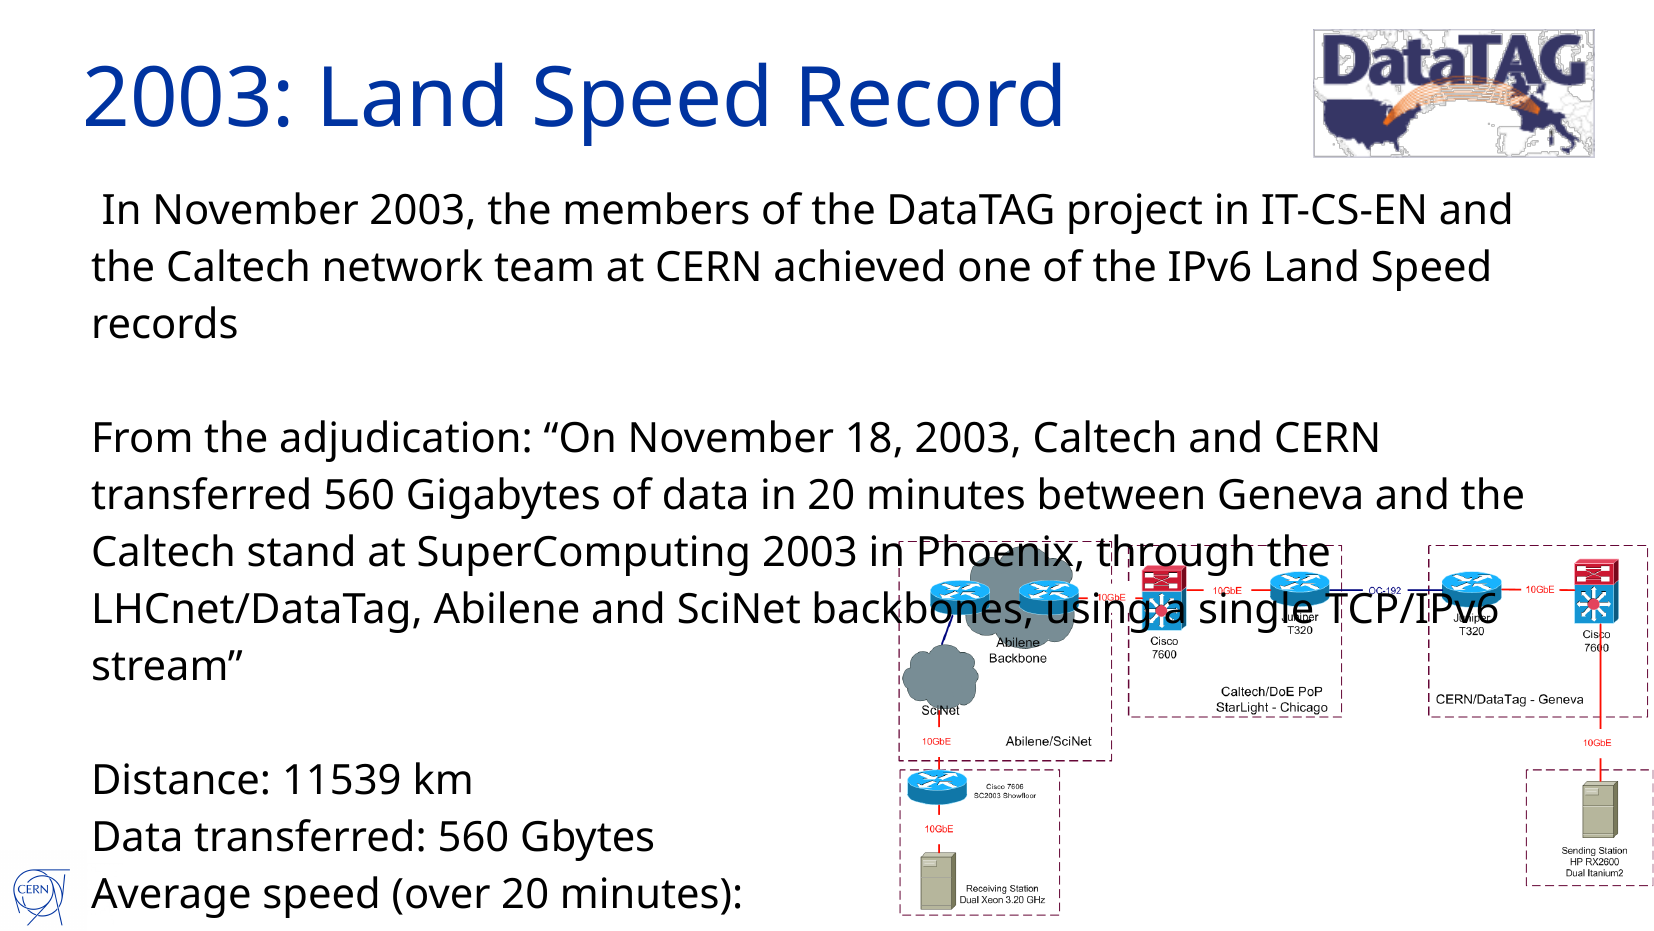

# 2003: Land Speed Record
 In November 2003, the members of the DataTAG project in IT-CS-EN and the Caltech network team at CERN achieved one of the IPv6 Land Speed records
From the adjudication: “On November 18, 2003, Caltech and CERN transferred 560 Gigabytes of data in 20 minutes between Geneva and the Caltech stand at SuperComputing 2003 in Phoenix, through the LHCnet/DataTag, Abilene and SciNet backbones, using a single TCP/IPv6 stream”
Distance: 11539 km
Data transferred: 560 Gbytes
Average speed (over 20 minutes):
	4.00 Gbps
Record submitted:
	46,156,000,000,000,000 meters-bits/sec